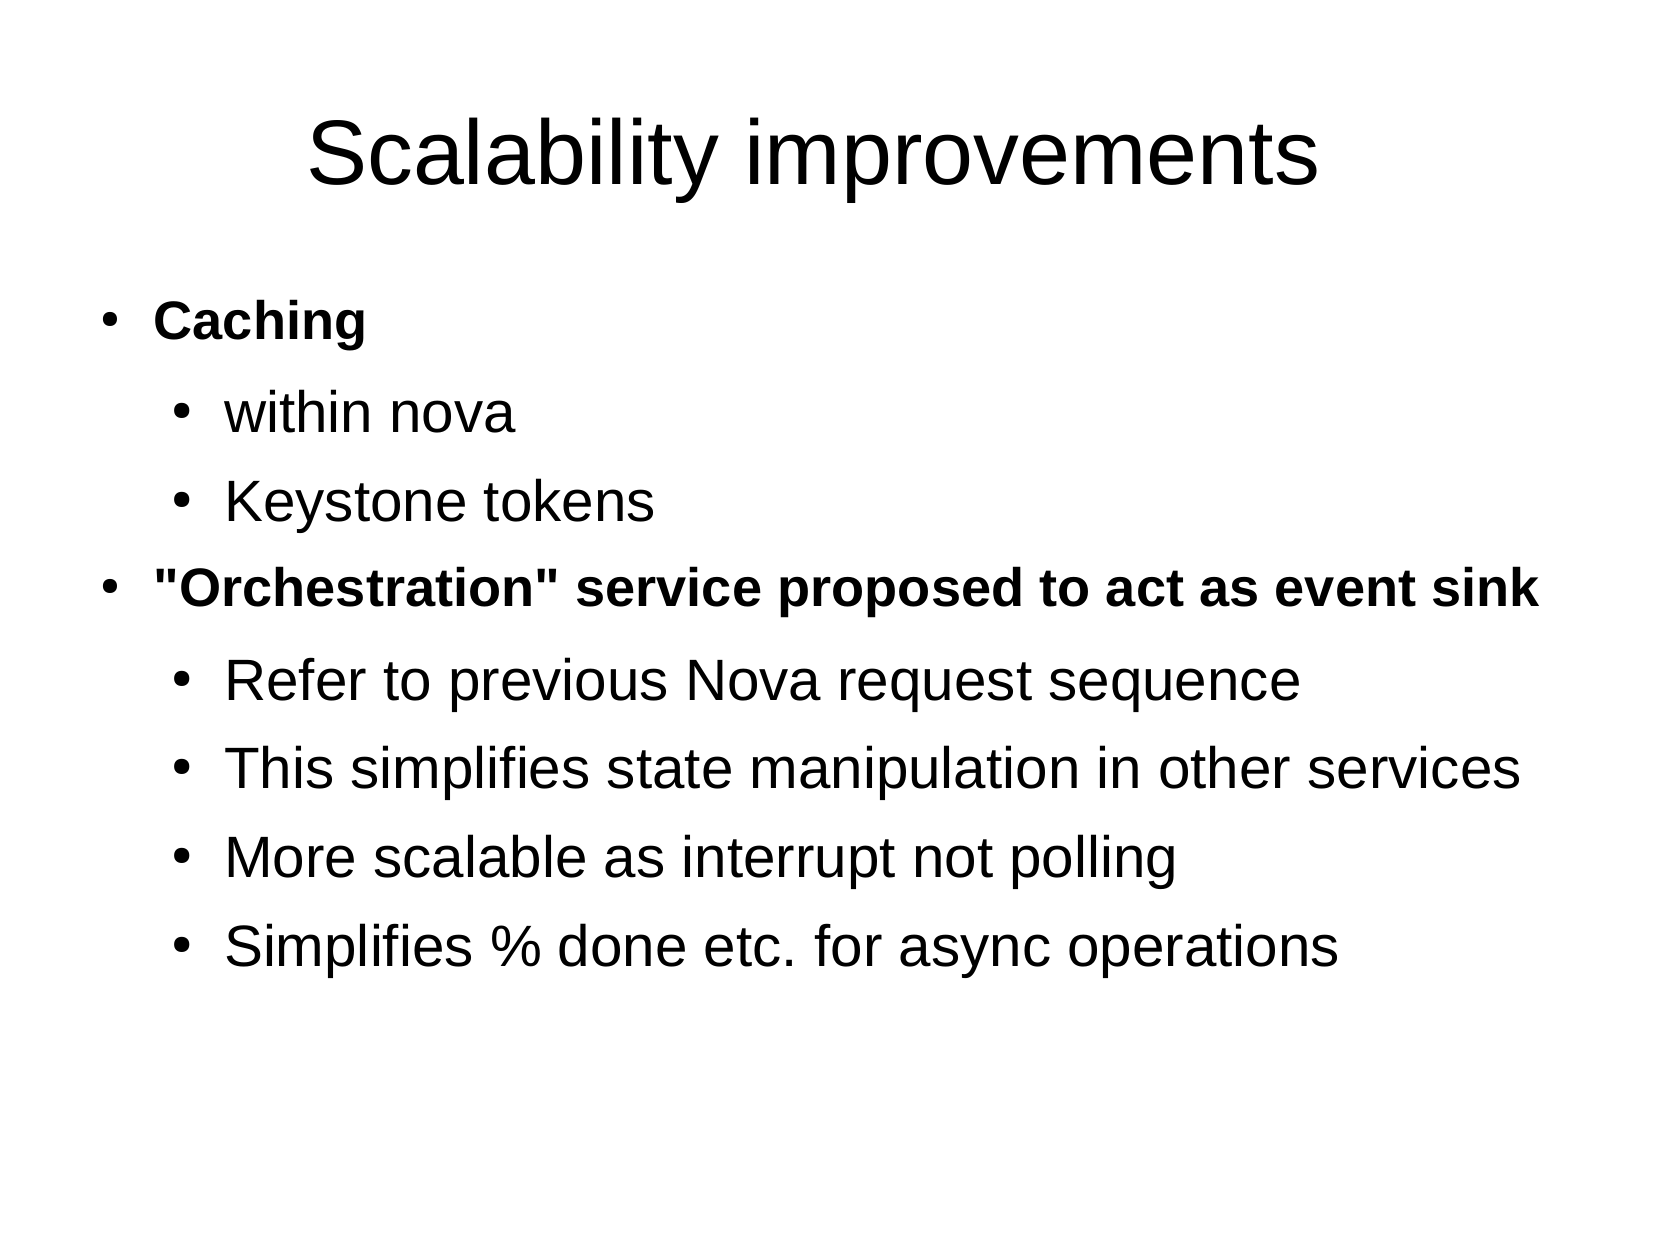

# Scalability improvements
Caching
within nova
Keystone tokens
"Orchestration" service proposed to act as event sink
Refer to previous Nova request sequence
This simplifies state manipulation in other services
More scalable as interrupt not polling
Simplifies % done etc. for async operations